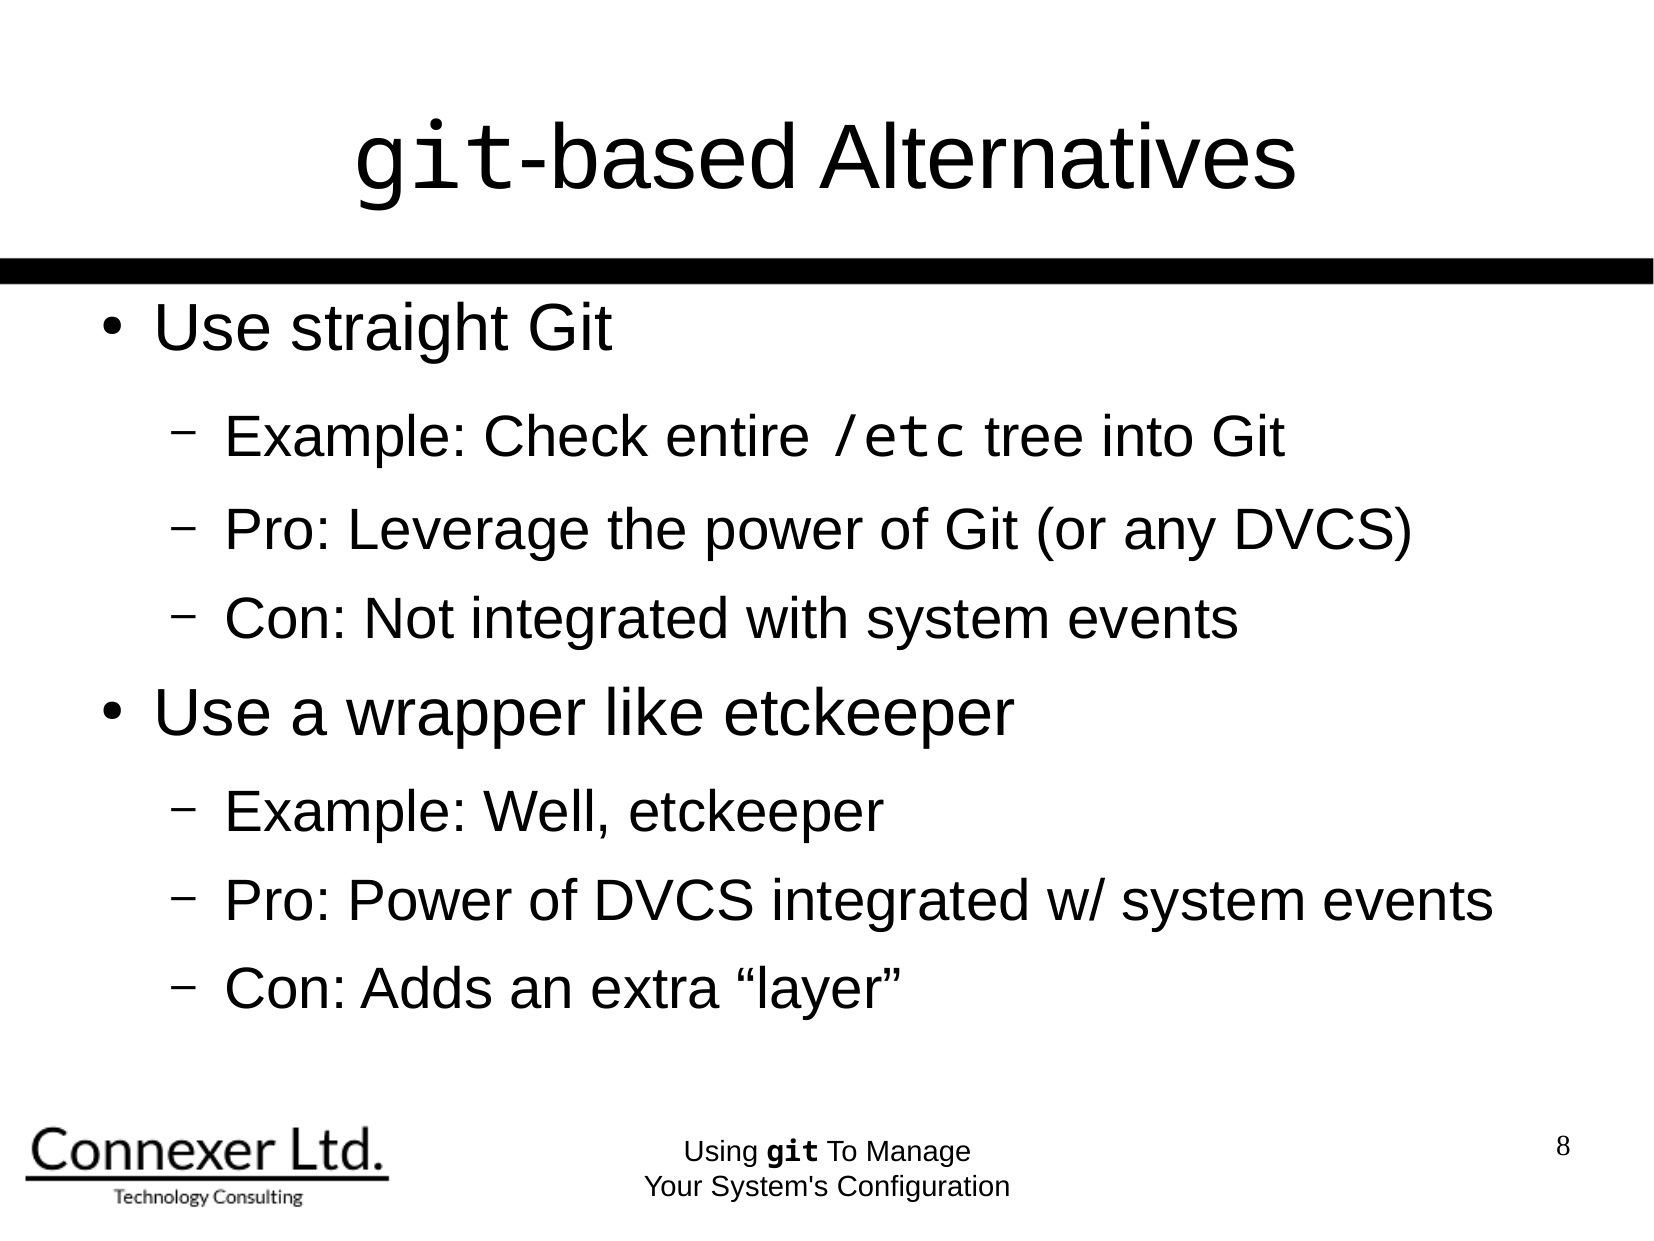

# git-based Alternatives
Use straight Git
Example: Check entire /etc tree into Git
Pro: Leverage the power of Git (or any DVCS)
Con: Not integrated with system events
Use a wrapper like etckeeper
Example: Well, etckeeper
Pro: Power of DVCS integrated w/ system events
Con: Adds an extra “layer”
8